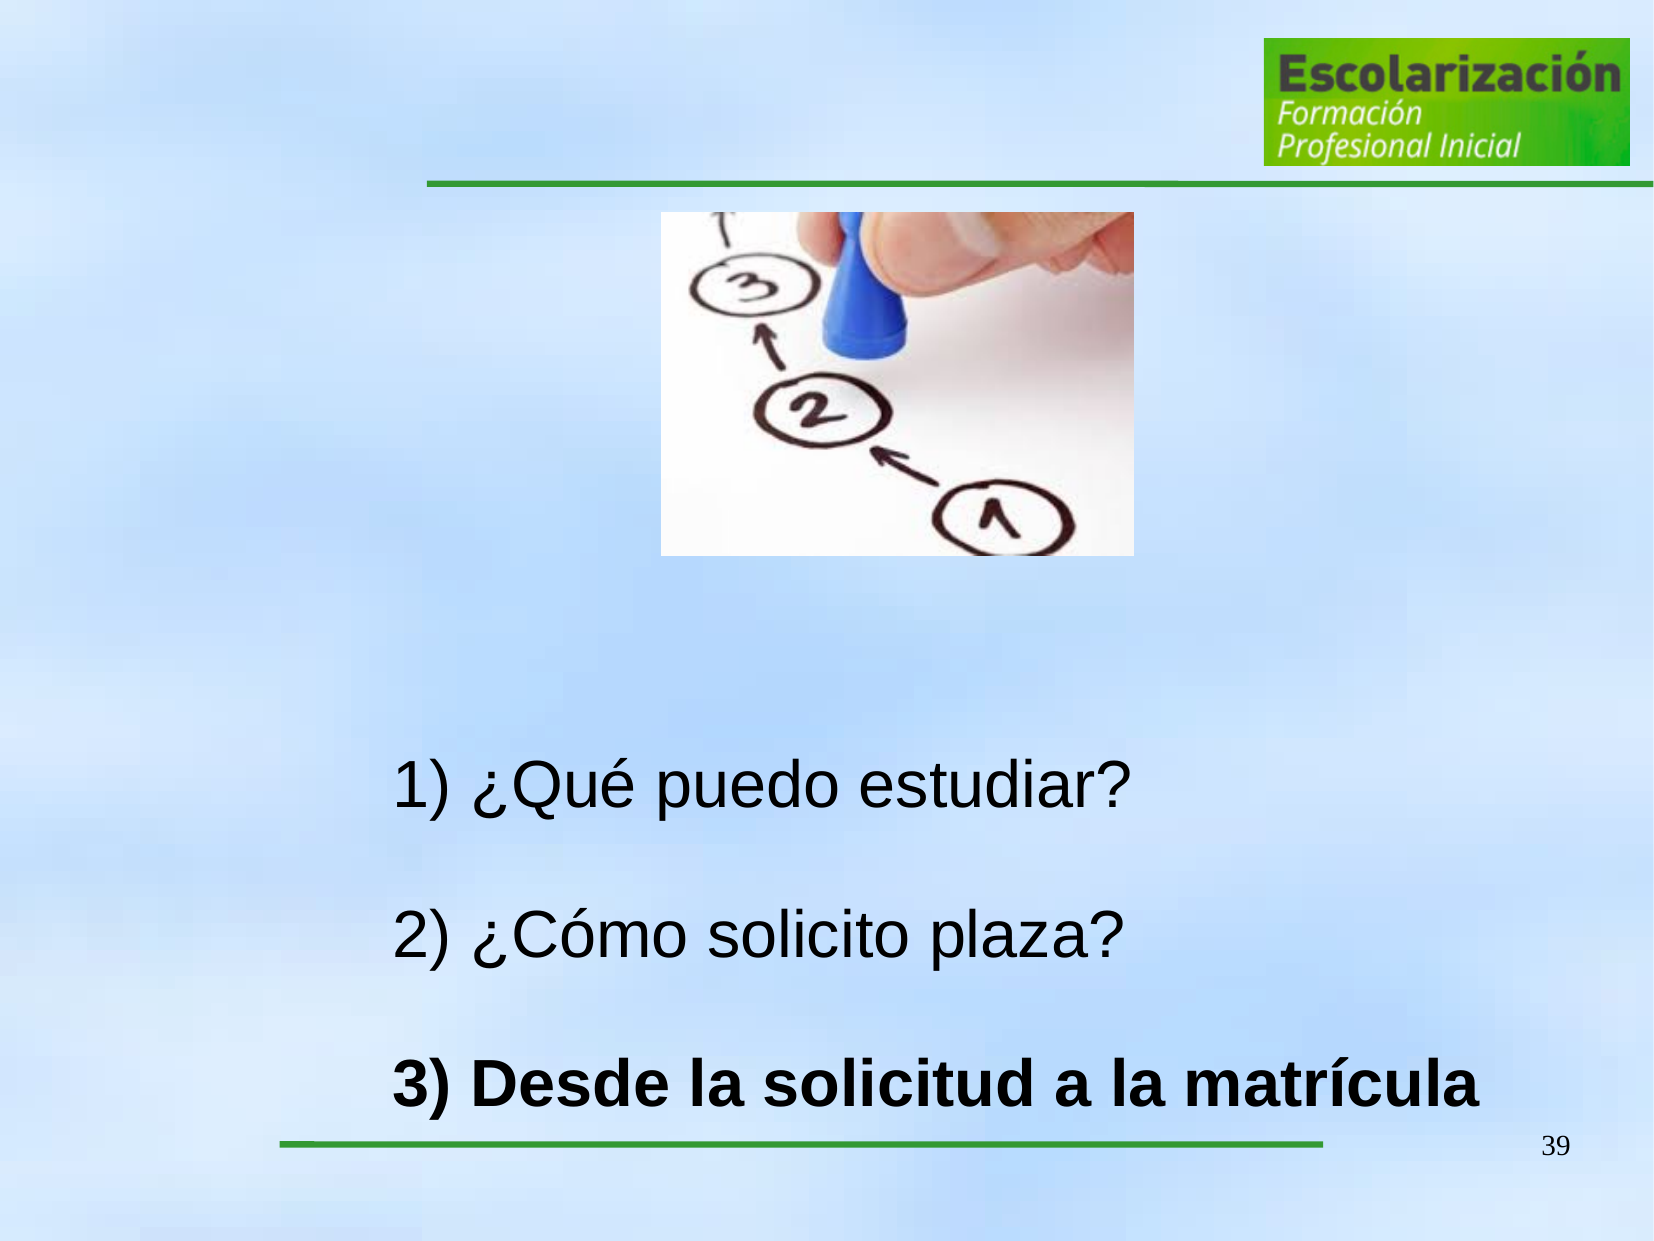

¿Qué puedo estudiar?
 ¿Cómo solicito plaza?
 Desde la solicitud a la matrícula
39